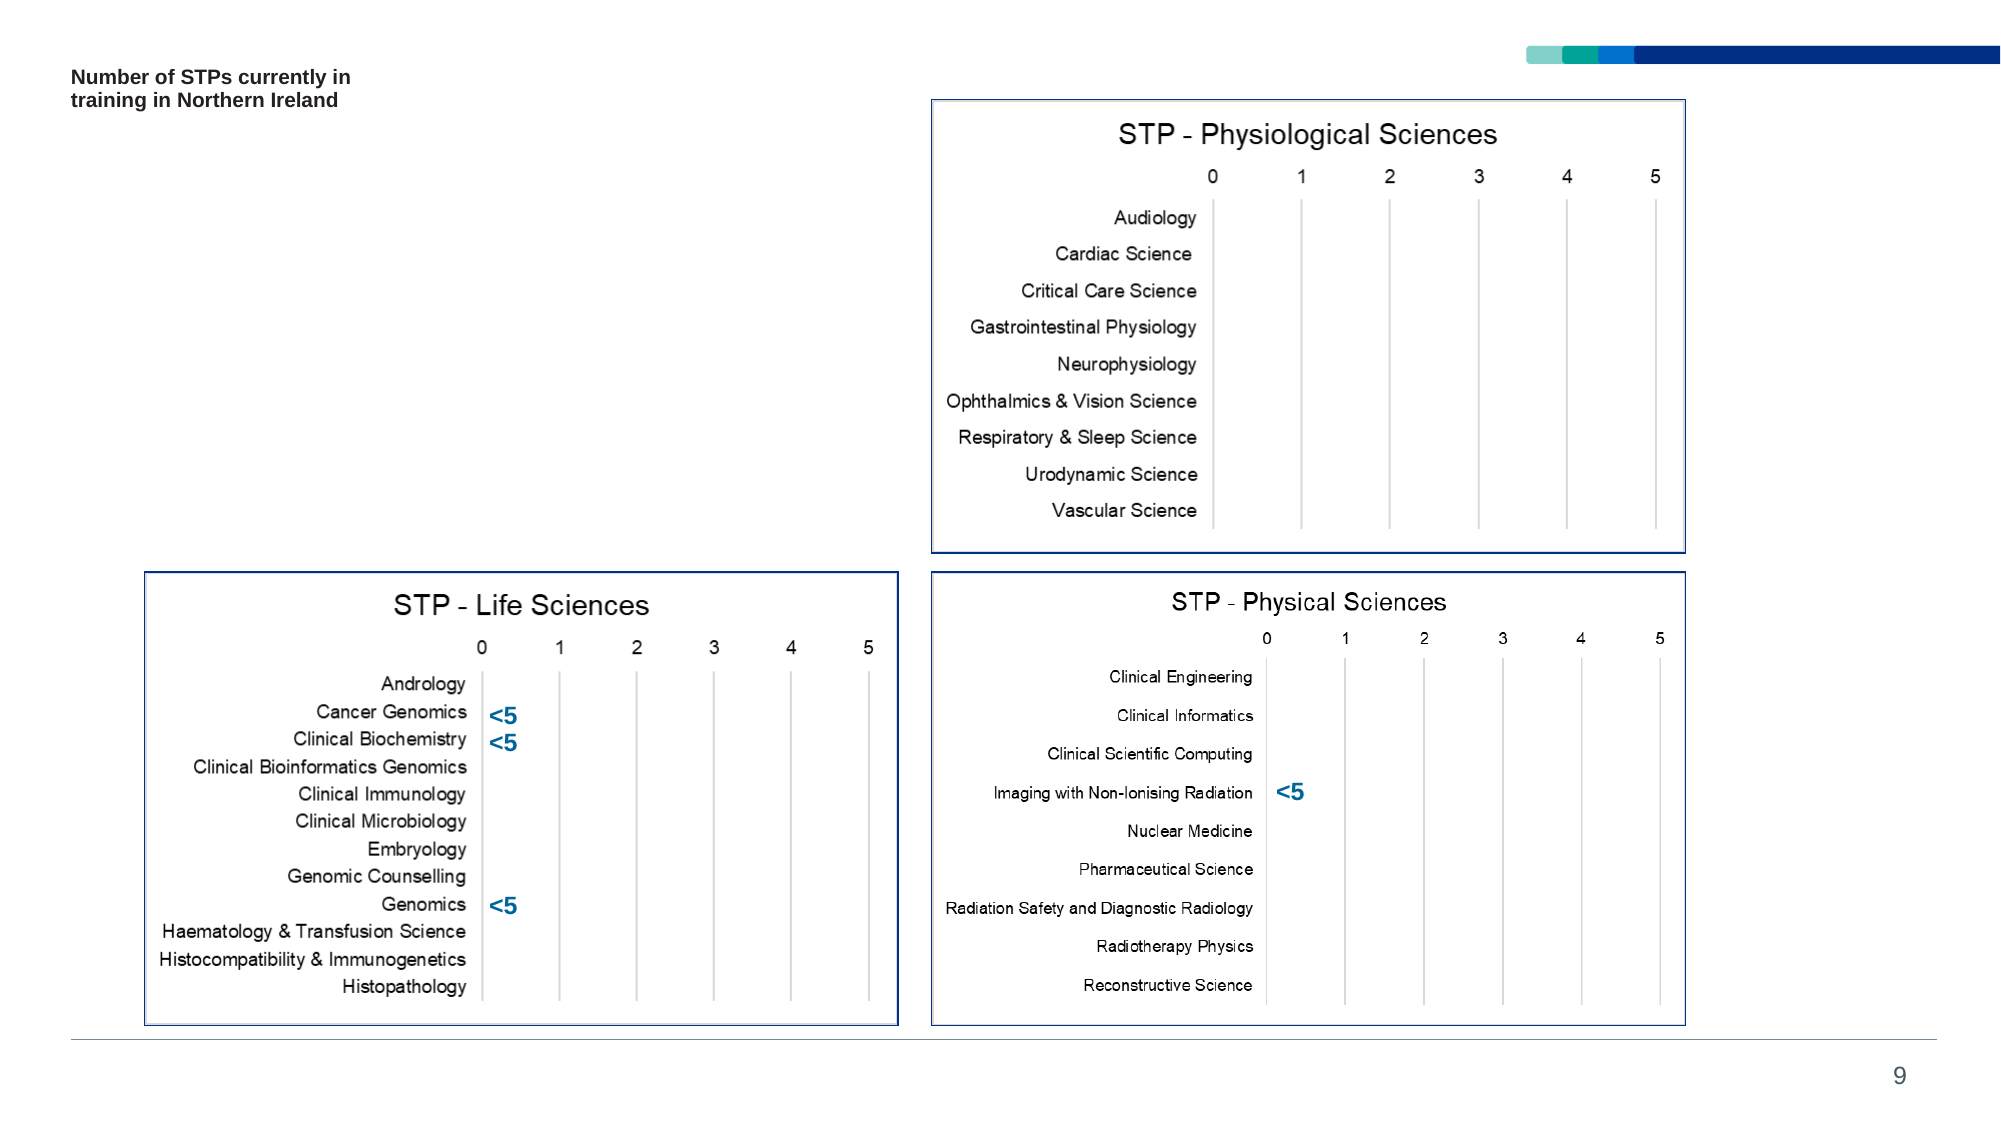

# Number of STPs currently in training in Northern Ireland
<5
<5
<5
<5